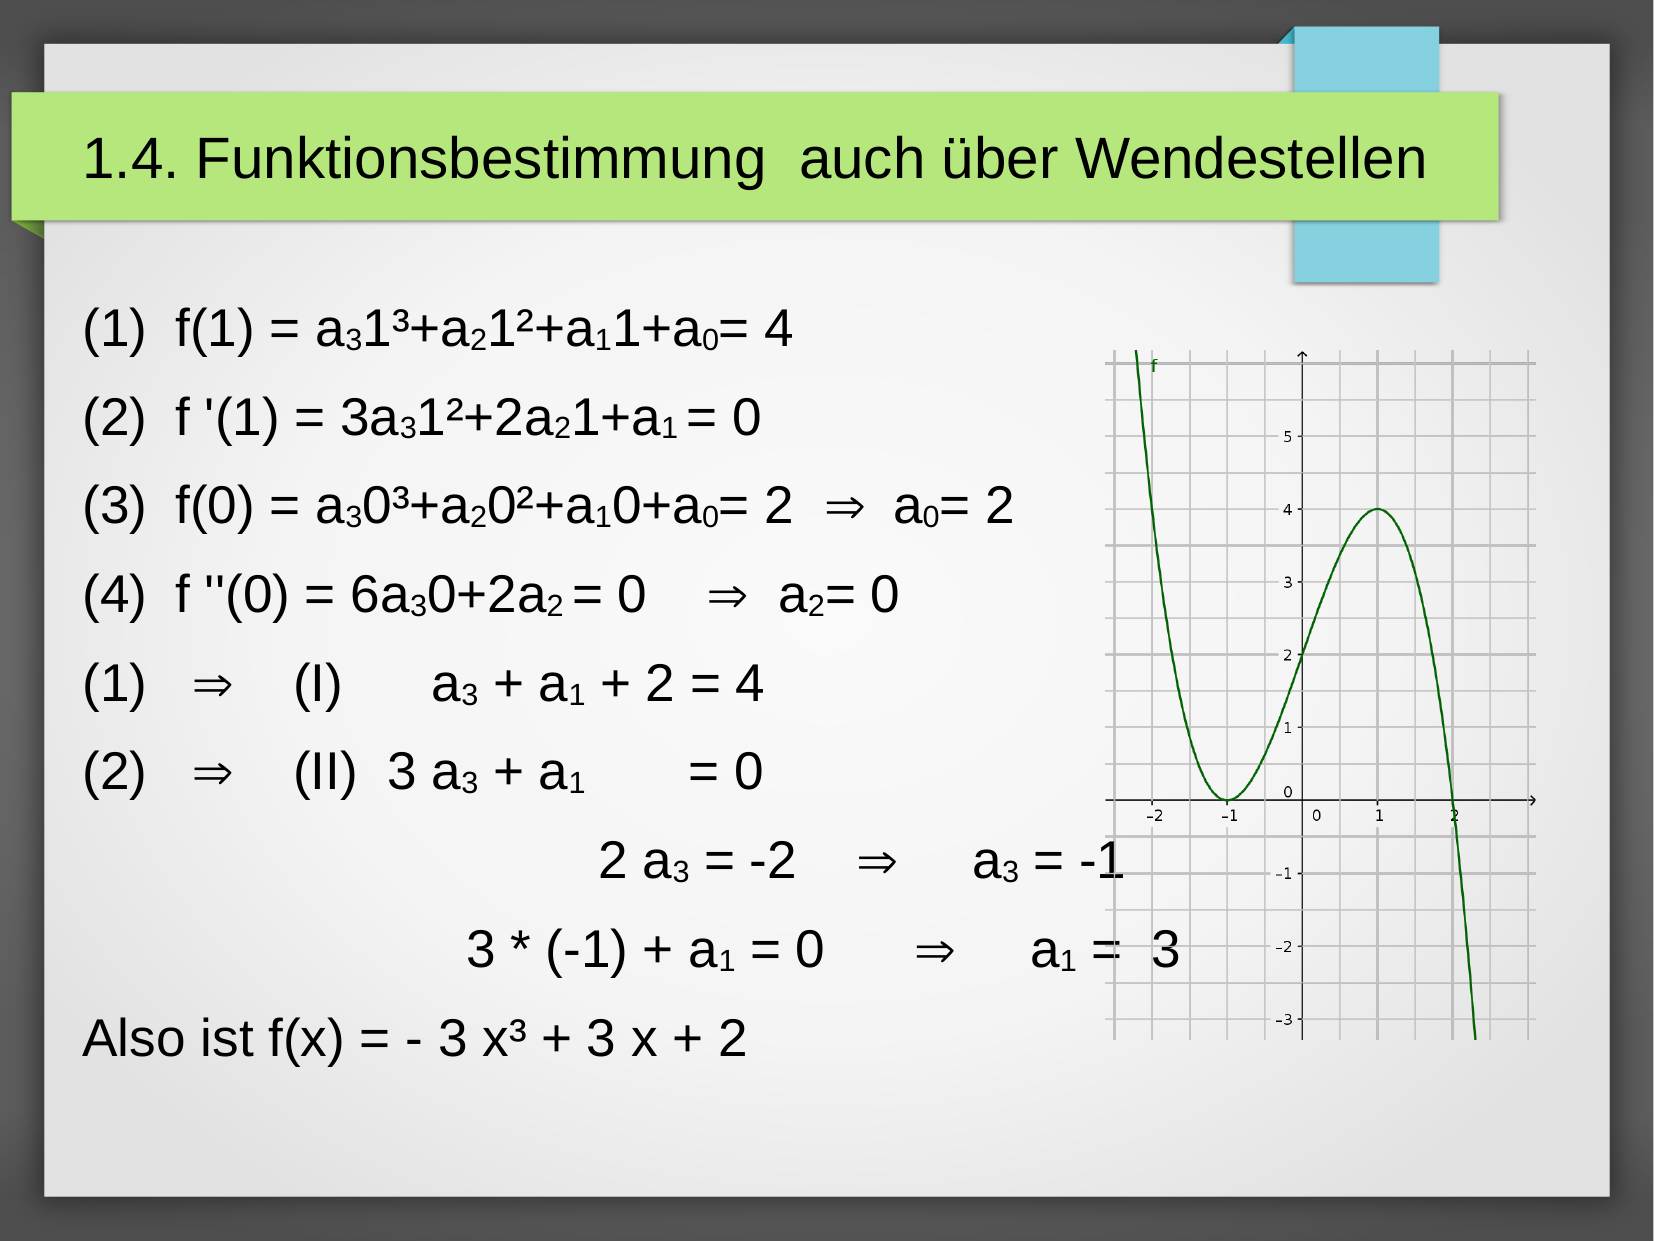

1.4. Funktionsbestimmung auch über Wendestellen
# f(1) = a31³+a21²+a11+a0= 4
 f '(1) = 3a31²+2a21+a1 = 0
 f(0) = a30³+a20²+a10+a0= 2 ⇒ a0= 2
 f ''(0) = 6a30+2a2 = 0 ⇒ a2= 0
(1) ⇒ (I) a3 + a1 + 2 = 4
(2) ⇒ (II) 3 a3 + a1 = 0
 2 a3 = -2 ⇒ a3 = -1
 3 * (-1) + a1 = 0 ⇒ a1 = 3
Also ist f(x) = - 3 x³ + 3 x + 2